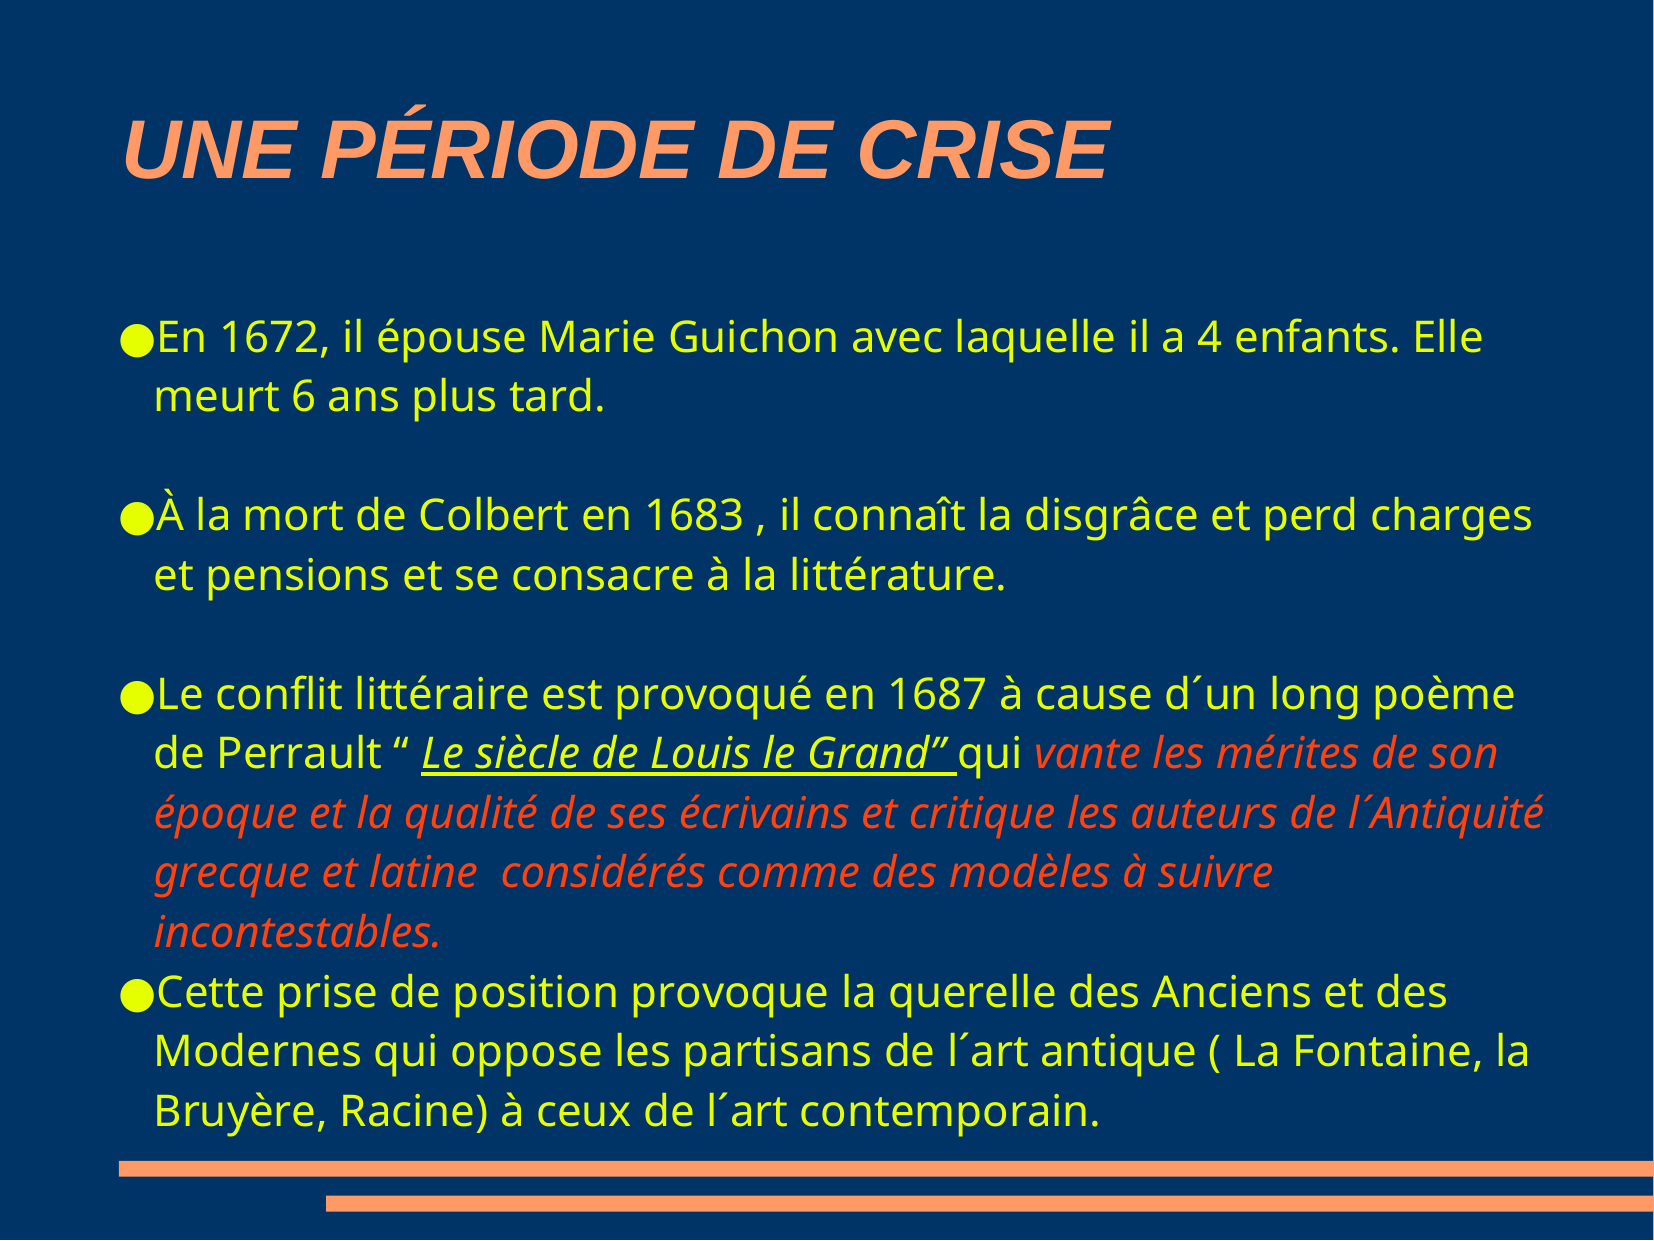

# UNE PÉRIODE DE CRISE
●En 1672, il épouse Marie Guichon avec laquelle il a 4 enfants. Elle meurt 6 ans plus tard.
●À la mort de Colbert en 1683 , il connaît la disgrâce et perd charges et pensions et se consacre à la littérature.
●Le conflit littéraire est provoqué en 1687 à cause d´un long poème de Perrault “ Le siècle de Louis le Grand” qui vante les mérites de son époque et la qualité de ses écrivains et critique les auteurs de l´Antiquité grecque et latine considérés comme des modèles à suivre incontestables.
●Cette prise de position provoque la querelle des Anciens et des Modernes qui oppose les partisans de l´art antique ( La Fontaine, la Bruyère, Racine) à ceux de l´art contemporain.